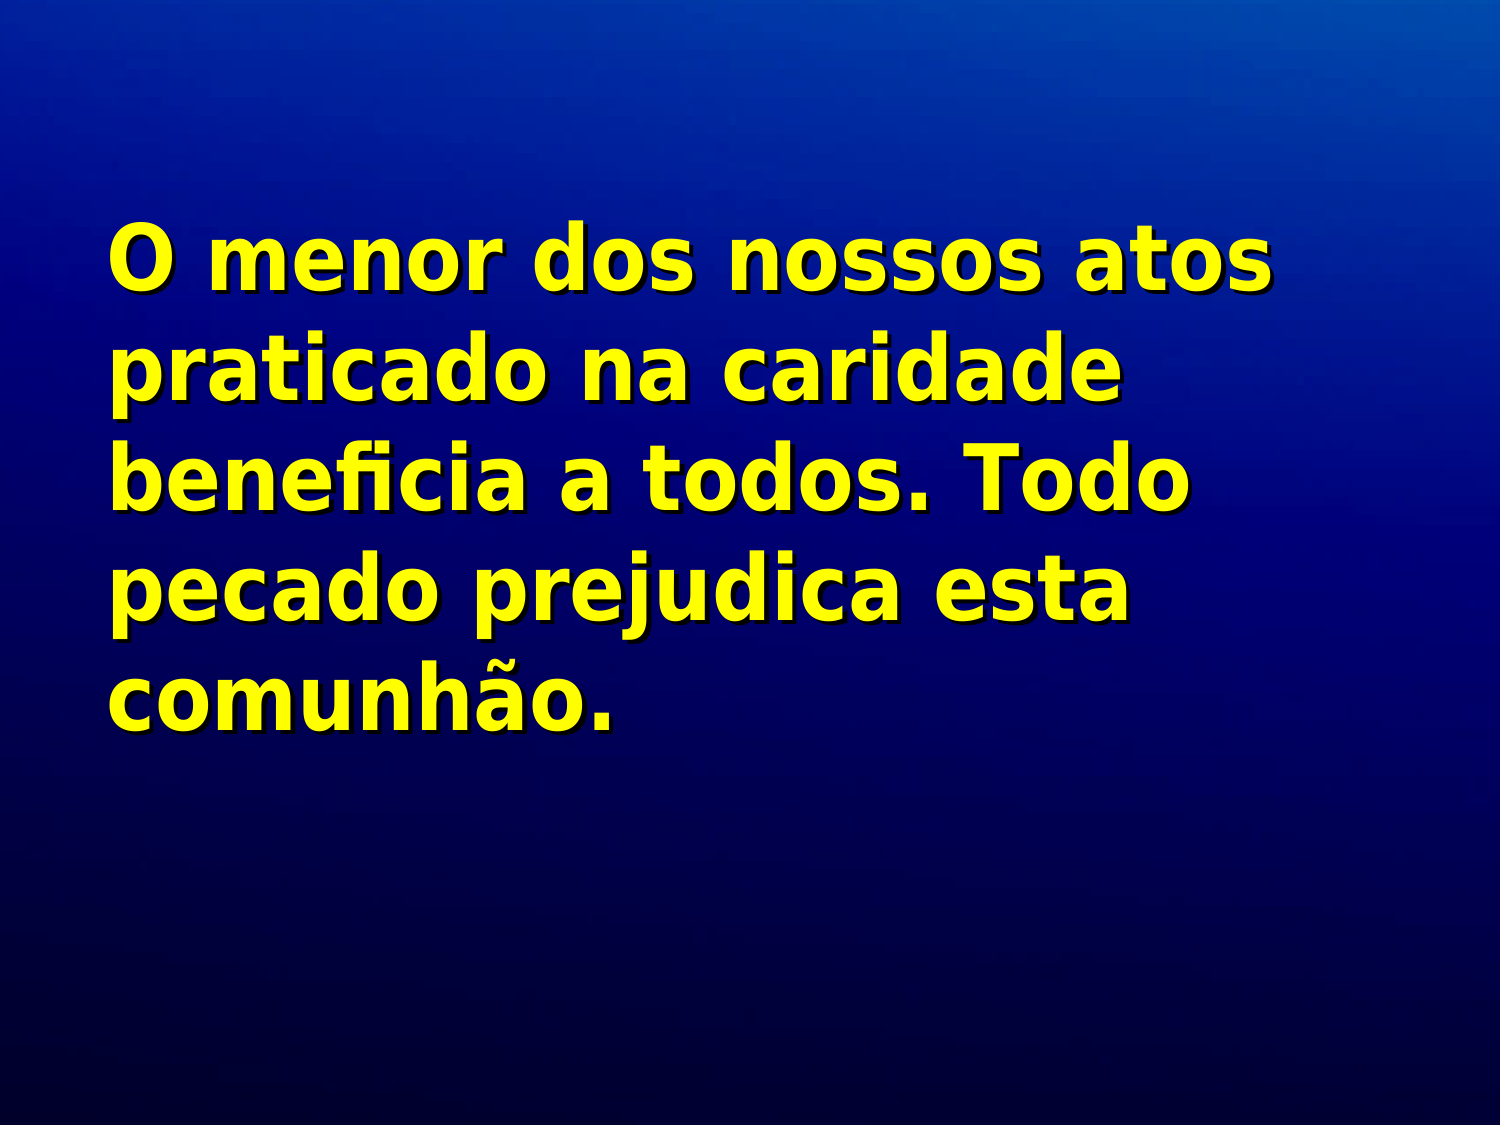

O menor dos nossos atos praticado na caridade beneficia a todos. Todo pecado prejudica esta comunhão.